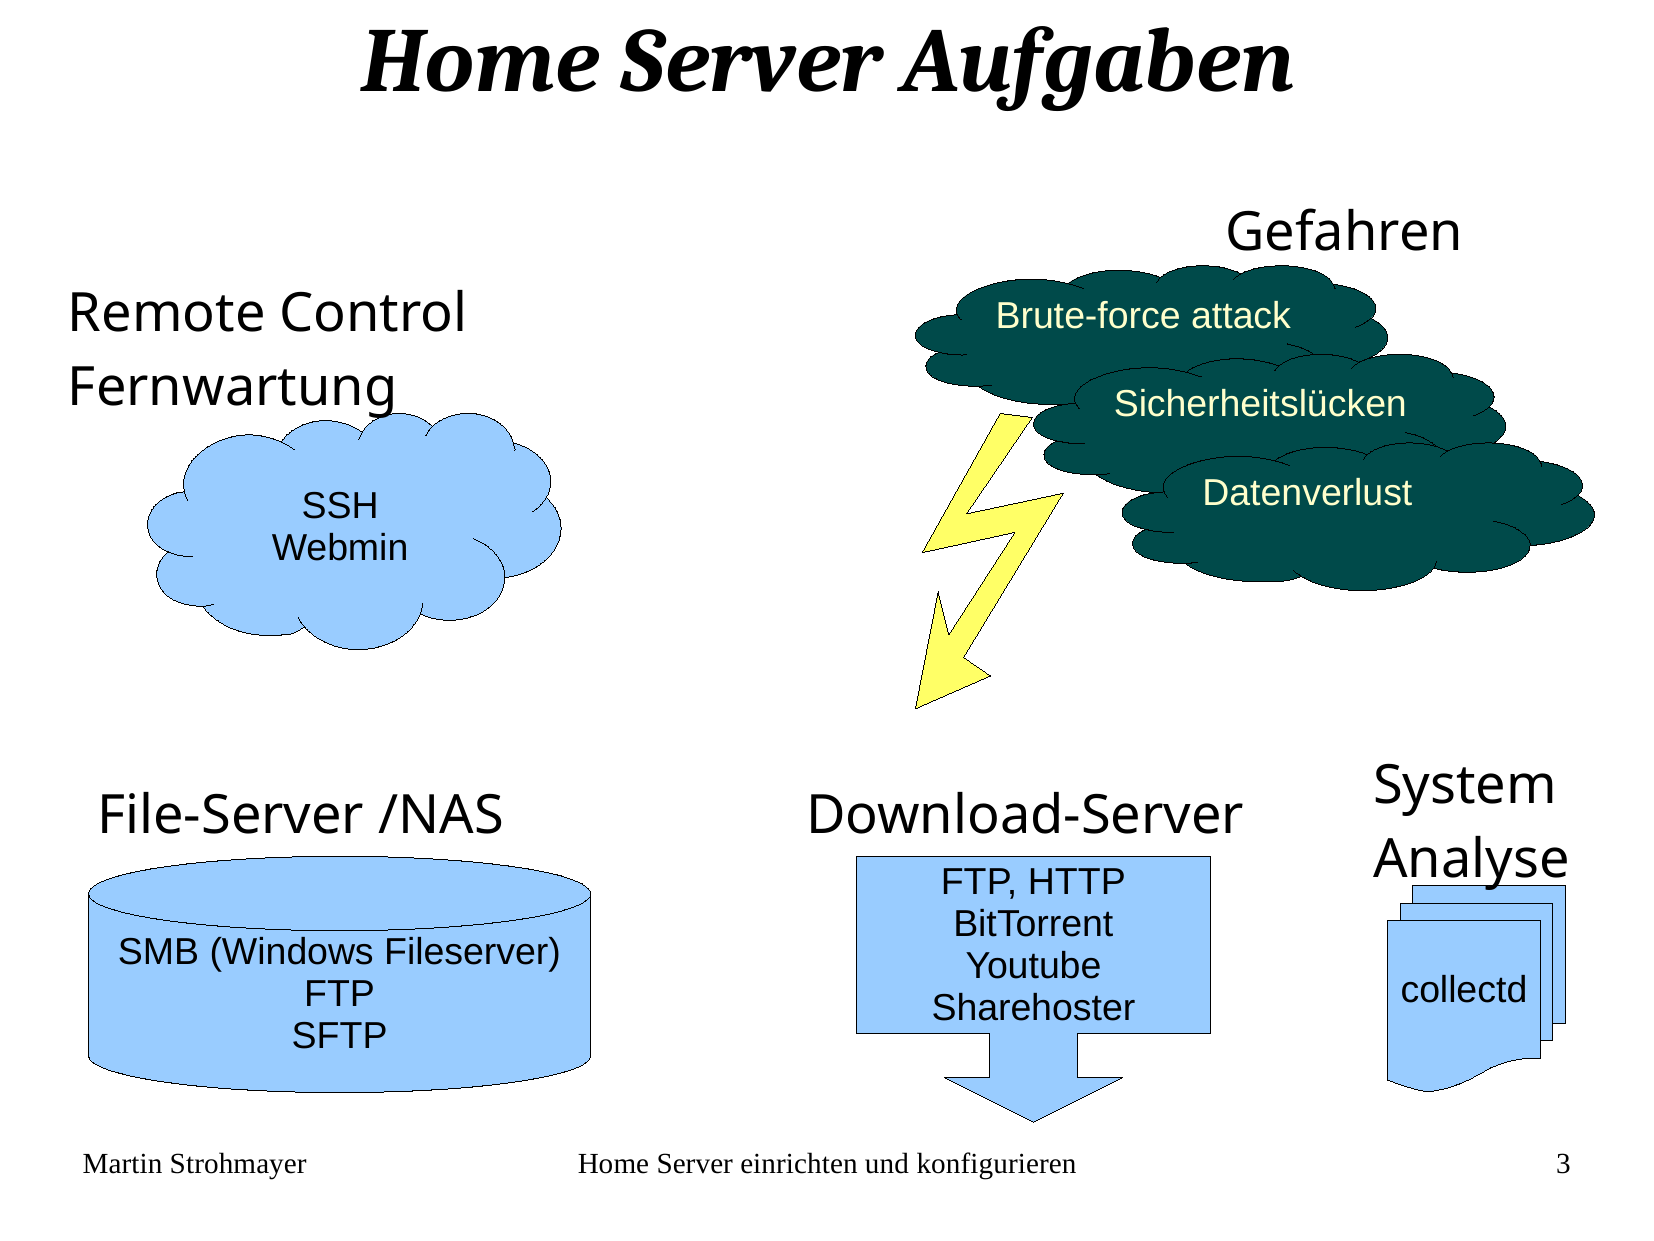

# Home Server Aufgaben
Gefahren
Remote Control
Fernwartung
Brute-force attack
Sicherheitslücken
SSH
Webmin
Datenverlust
System
Analyse
File-Server /NAS
Download-Server
SMB (Windows Fileserver)
FTP
SFTP
FTP, HTTP
BitTorrent
Youtube
Sharehoster
collectd
Martin Strohmayer
Home Server einrichten und konfigurieren
3